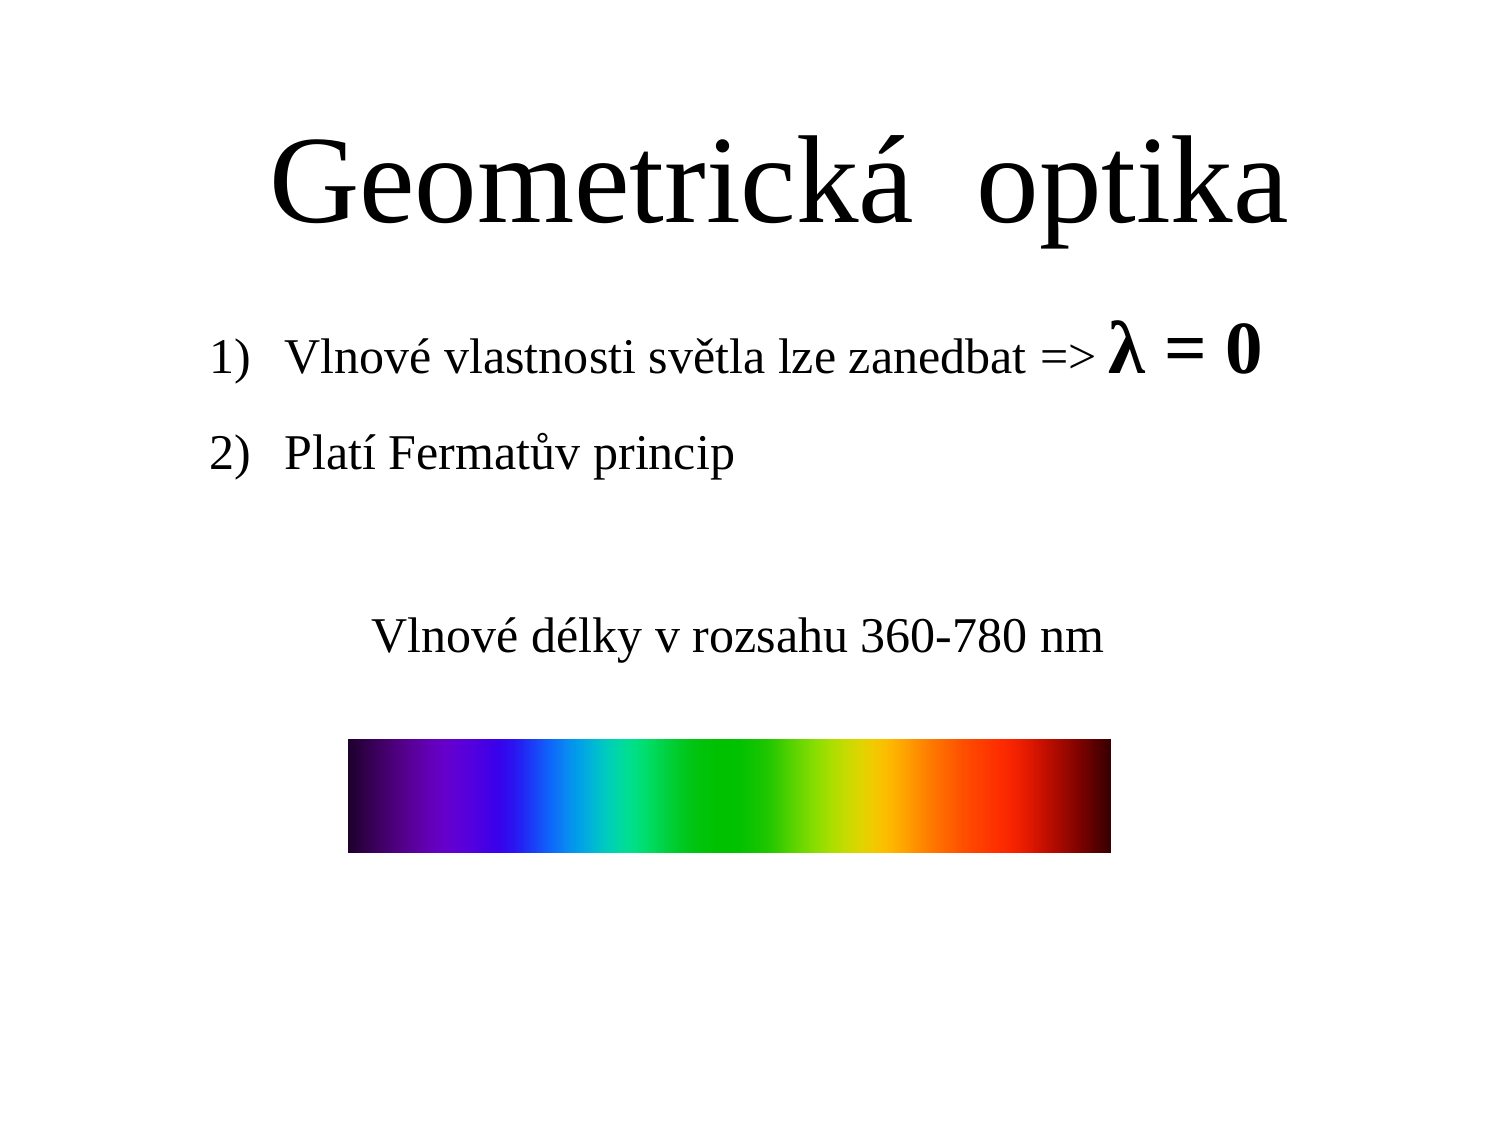

Geometrická optika
Vlnové vlastnosti světla lze zanedbat => λ = 0
Platí Fermatův princip
Vlnové délky v rozsahu 360-780 nm